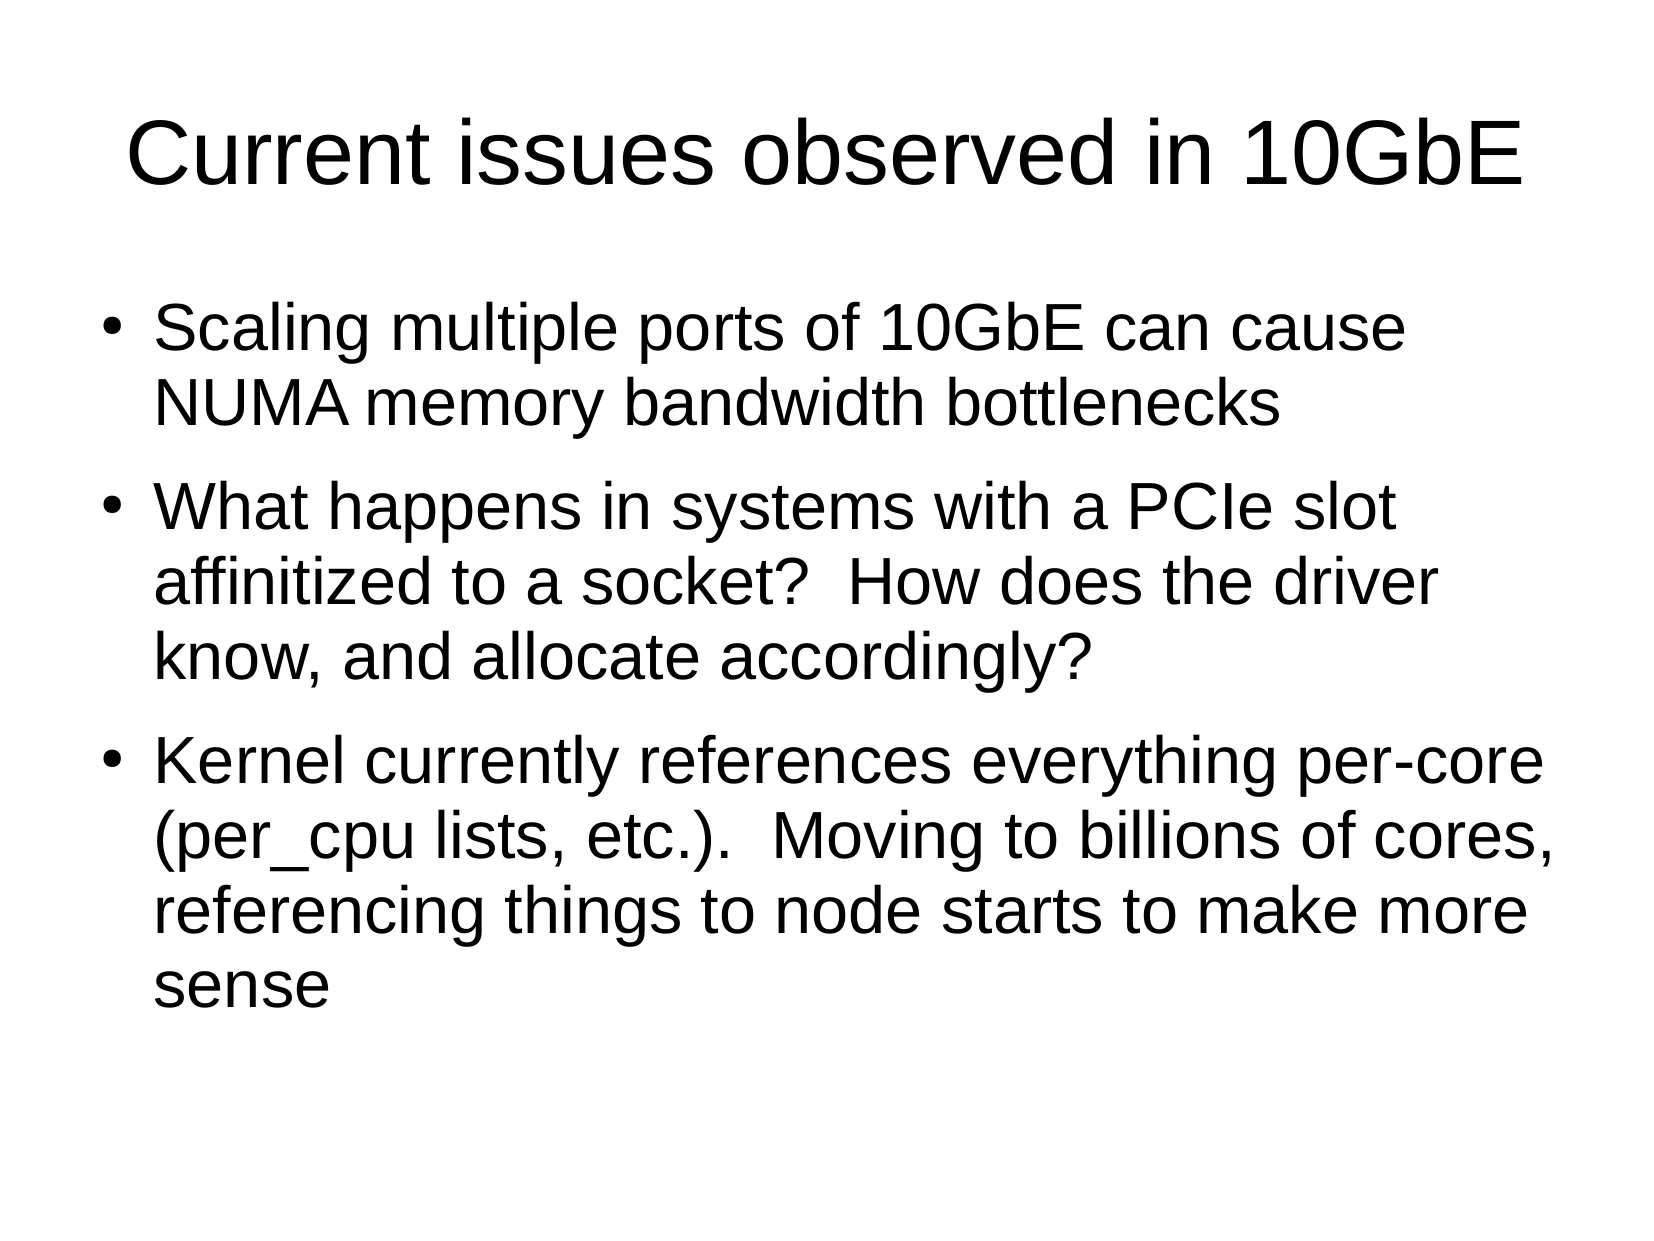

# Current issues observed in 10GbE
Scaling multiple ports of 10GbE can cause NUMA memory bandwidth bottlenecks
What happens in systems with a PCIe slot affinitized to a socket? How does the driver know, and allocate accordingly?
Kernel currently references everything per-core (per_cpu lists, etc.). Moving to billions of cores, referencing things to node starts to make more sense